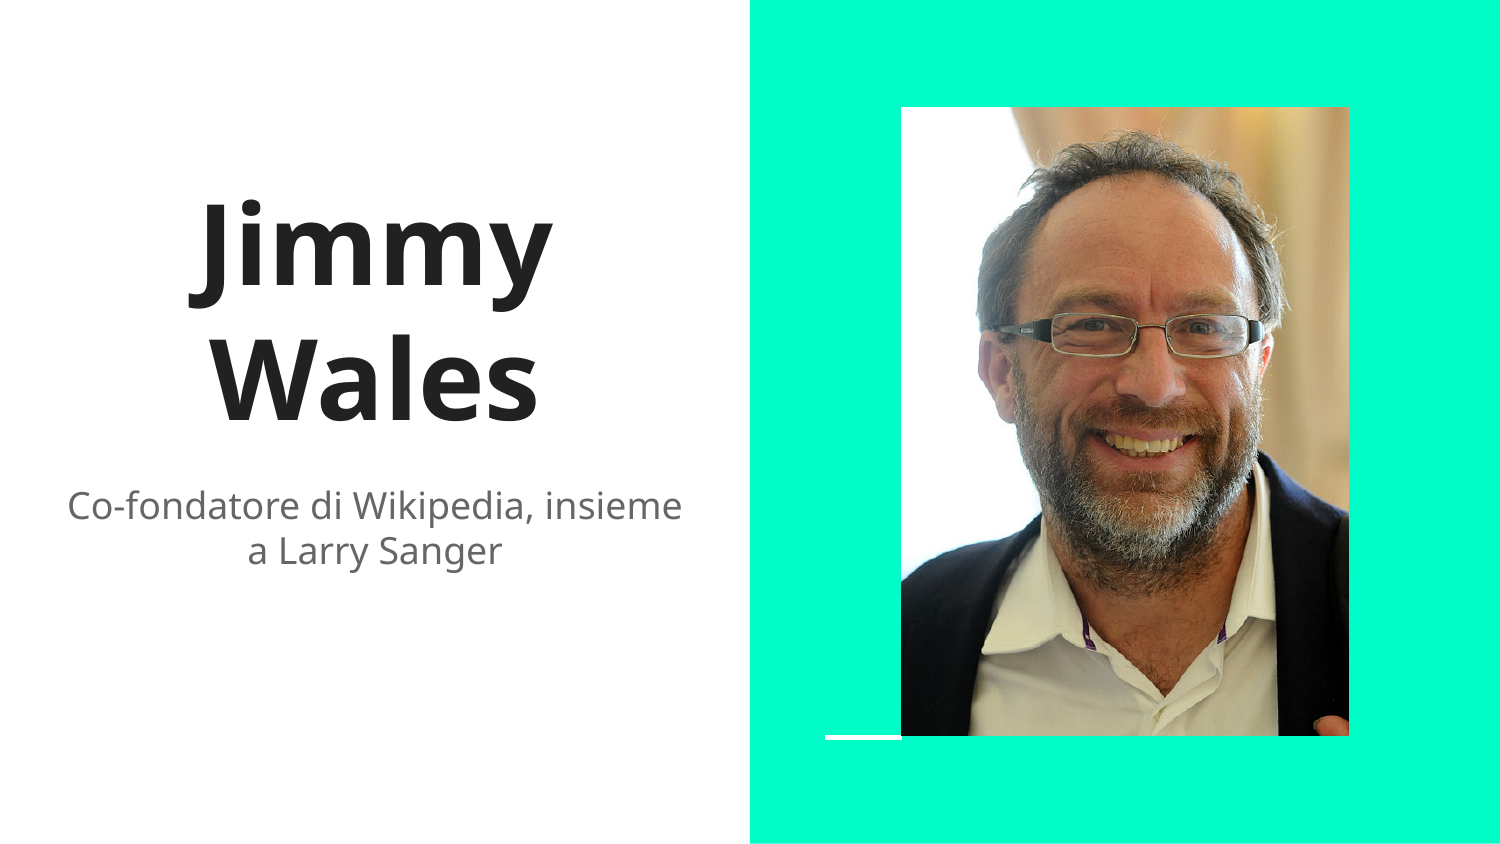

# Jimmy Wales
Co-fondatore di Wikipedia, insieme a Larry Sanger